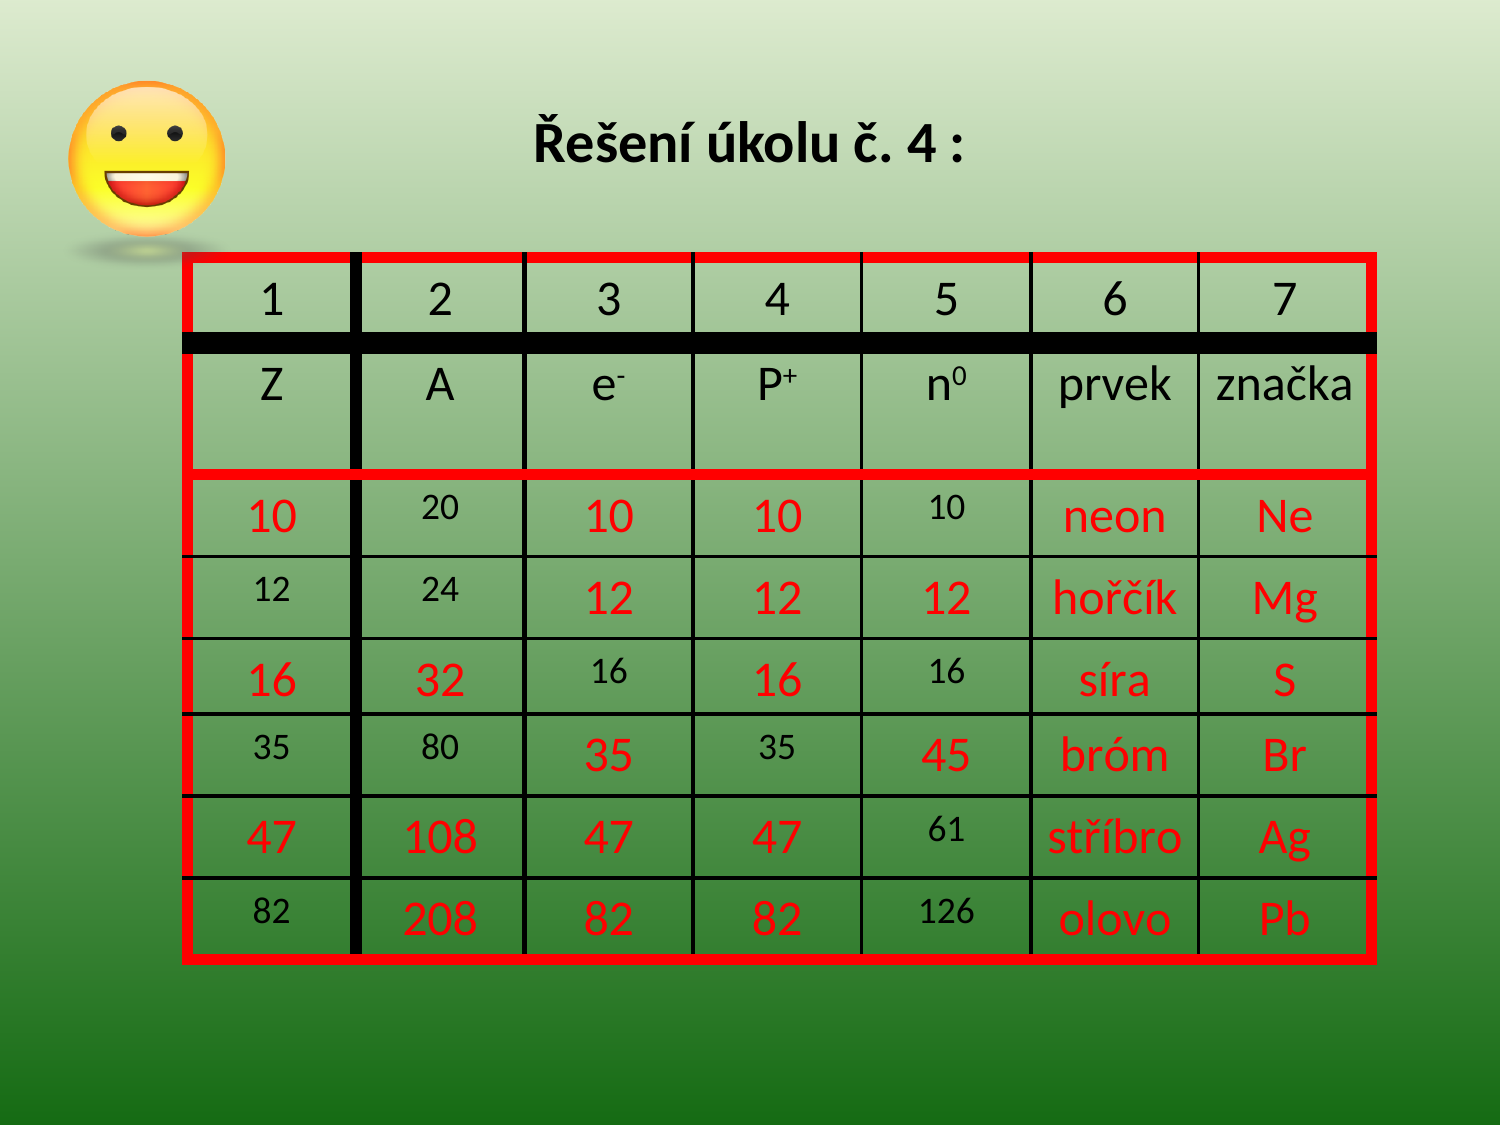

# Řešení úkolu č. 4 :
| 1 | 2 | 3 | 4 | 5 | 6 | 7 |
| --- | --- | --- | --- | --- | --- | --- |
| Z | A | e- | P+ | n0 | prvek | značka |
| 10 | 20 | 10 | 10 | 10 | neon | Ne |
| 12 | 24 | 12 | 12 | 12 | hořčík | Mg |
| 16 | 32 | 16 | 16 | 16 | síra | S |
| 35 | 80 | 35 | 35 | 45 | bróm | Br |
| 47 | 108 | 47 | 47 | 61 | stříbro | Ag |
| 82 | 208 | 82 | 82 | 126 | olovo | Pb |